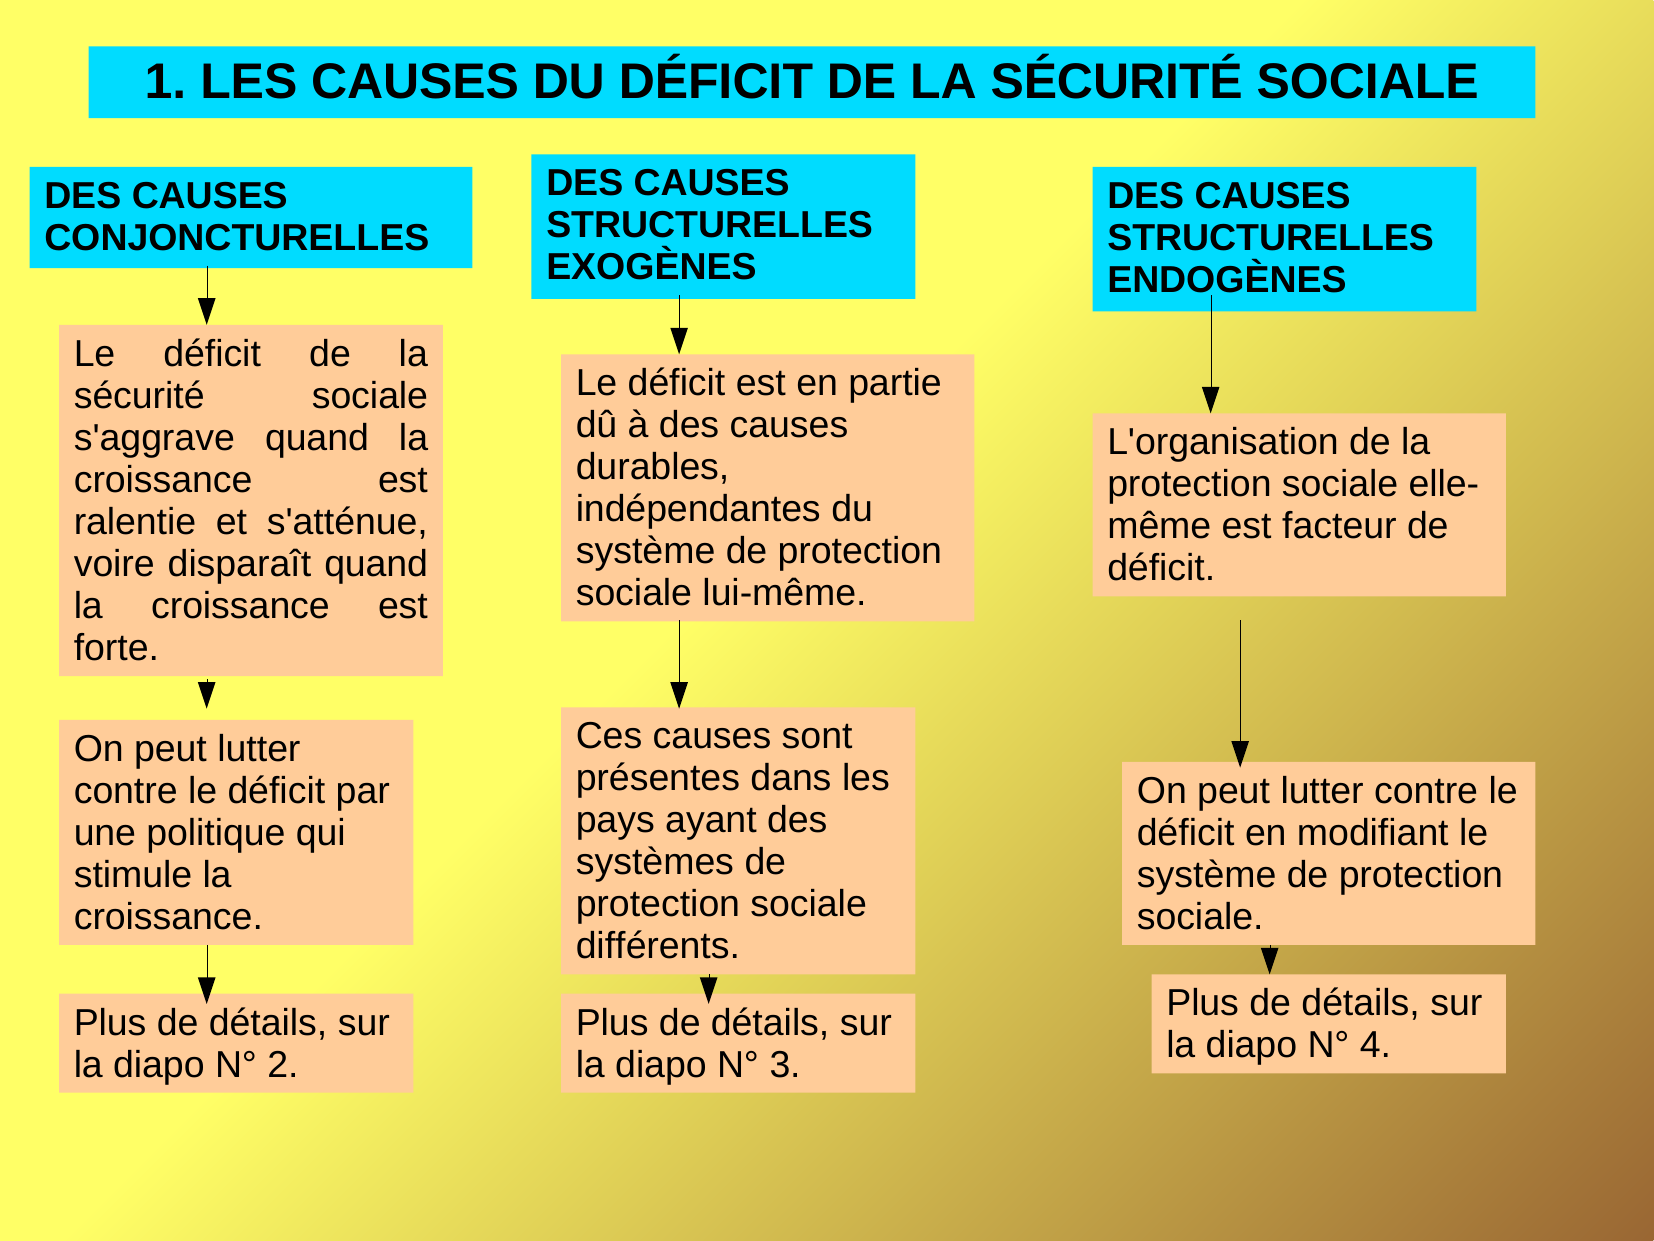

1. LES CAUSES DU DÉFICIT DE LA SÉCURITÉ SOCIALE
DES CAUSES
STRUCTURELLES EXOGÈNES
DES CAUSES
CONJONCTURELLES
DES CAUSES
STRUCTURELLES ENDOGÈNES
Le déficit de la sécurité sociale s'aggrave quand la croissance est ralentie et s'atténue, voire disparaît quand la croissance est forte.
Le déficit est en partie dû à des causes durables, indépendantes du système de protection sociale lui-même.
L'organisation de la protection sociale elle-même est facteur de déficit.
Ces causes sont présentes dans les pays ayant des systèmes de protection sociale différents.
On peut lutter contre le déficit par une politique qui stimule la croissance.
On peut lutter contre le déficit en modifiant le système de protection sociale.
Plus de détails, sur la diapo N° 4.
Plus de détails, sur la diapo N° 2.
Plus de détails, sur la diapo N° 3.